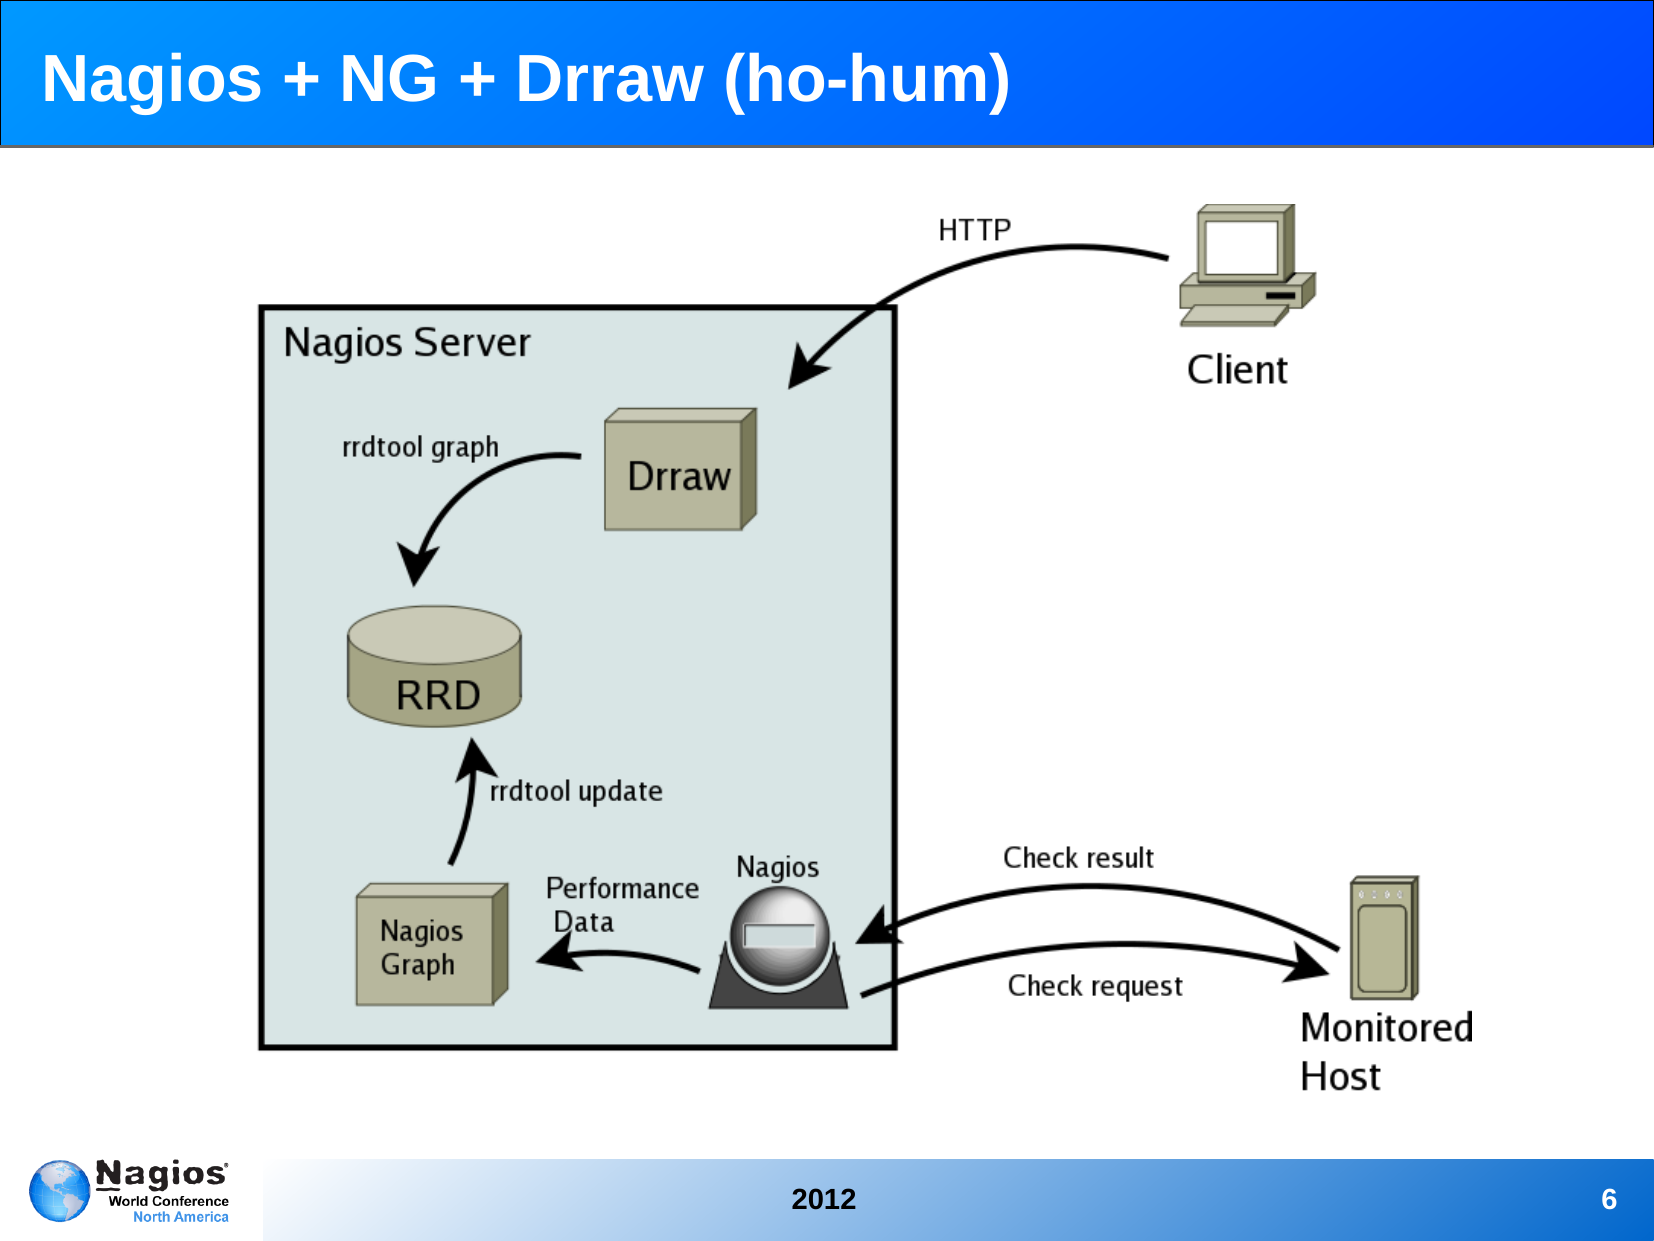

# Nagios + NG + Drraw (ho-hum)
2011
6